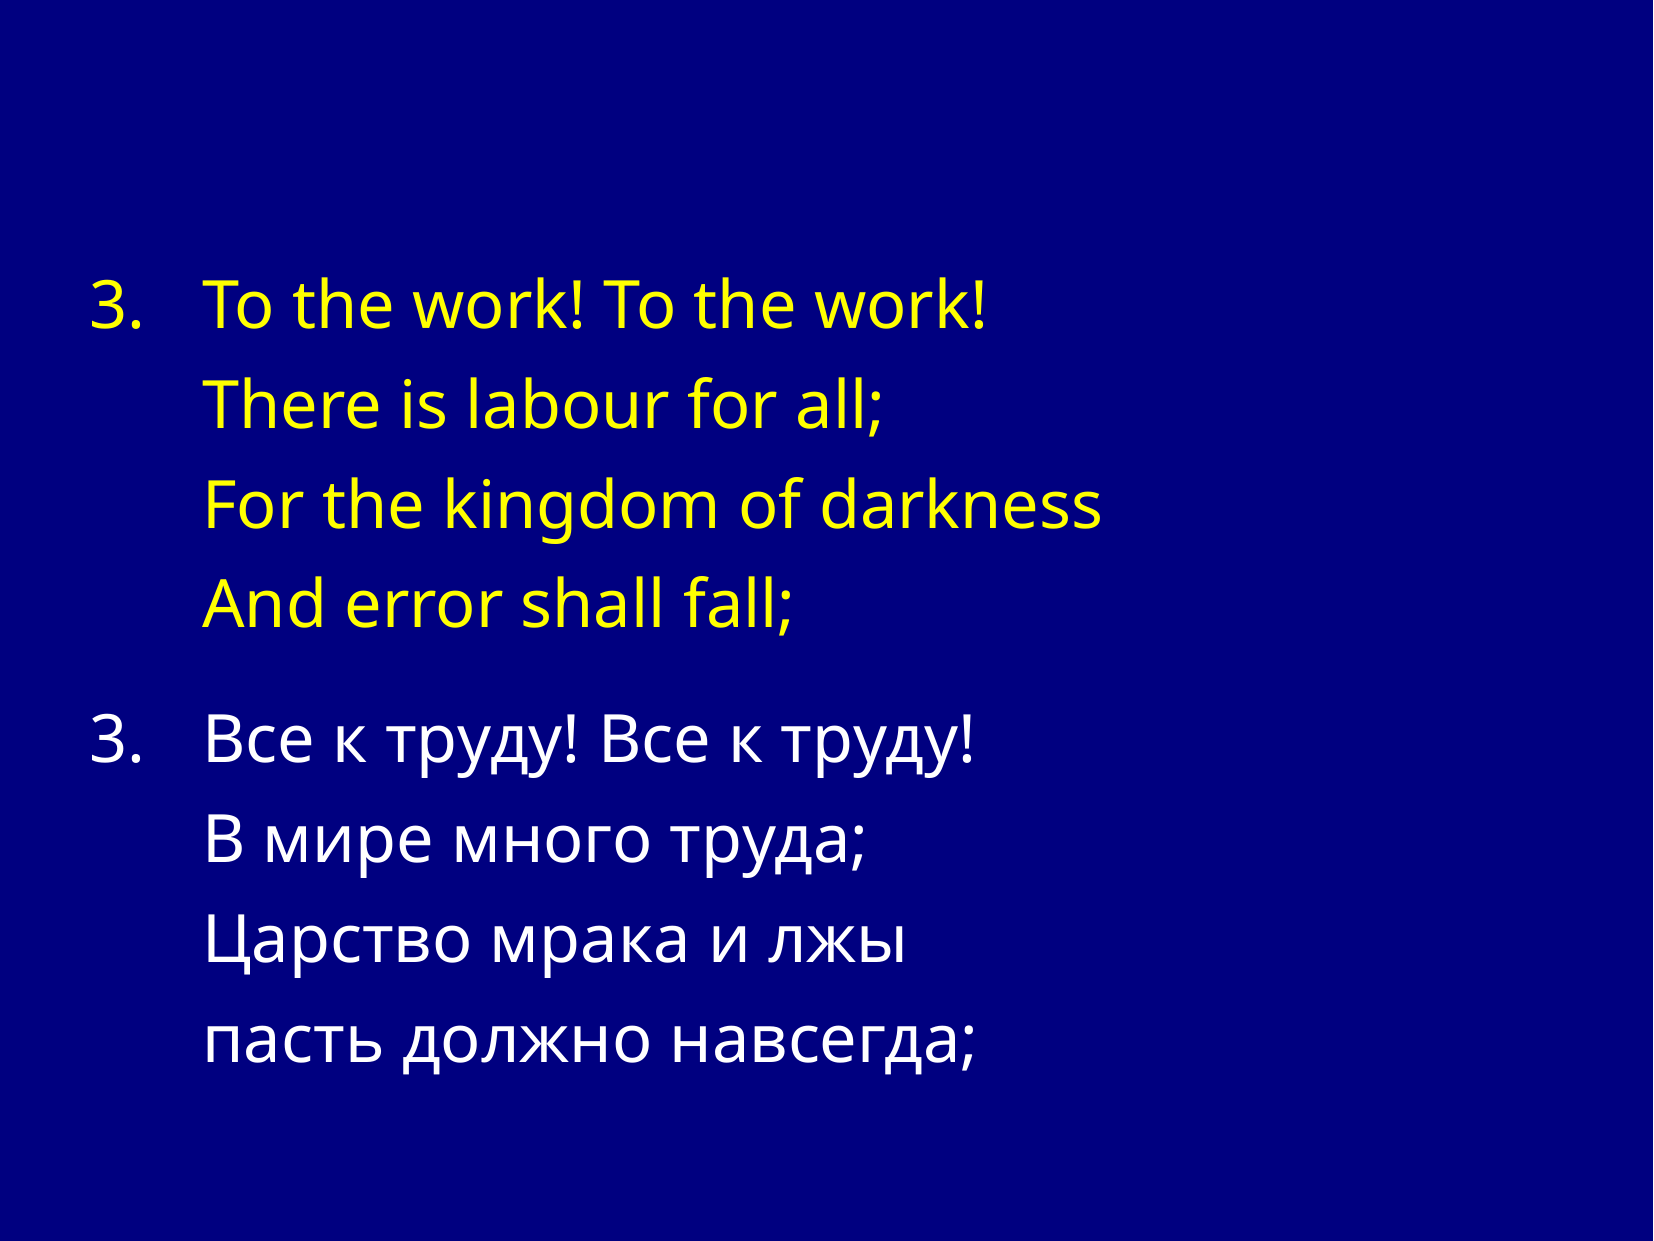

3.	To the work! To the work!
	There is labour for all;
	For the kingdom of darkness
	And error shall fall;
3.	Все к труду! Все к труду!
	В мире много труда;
	Царство мрака и лжы
	пасть должно навсегда;